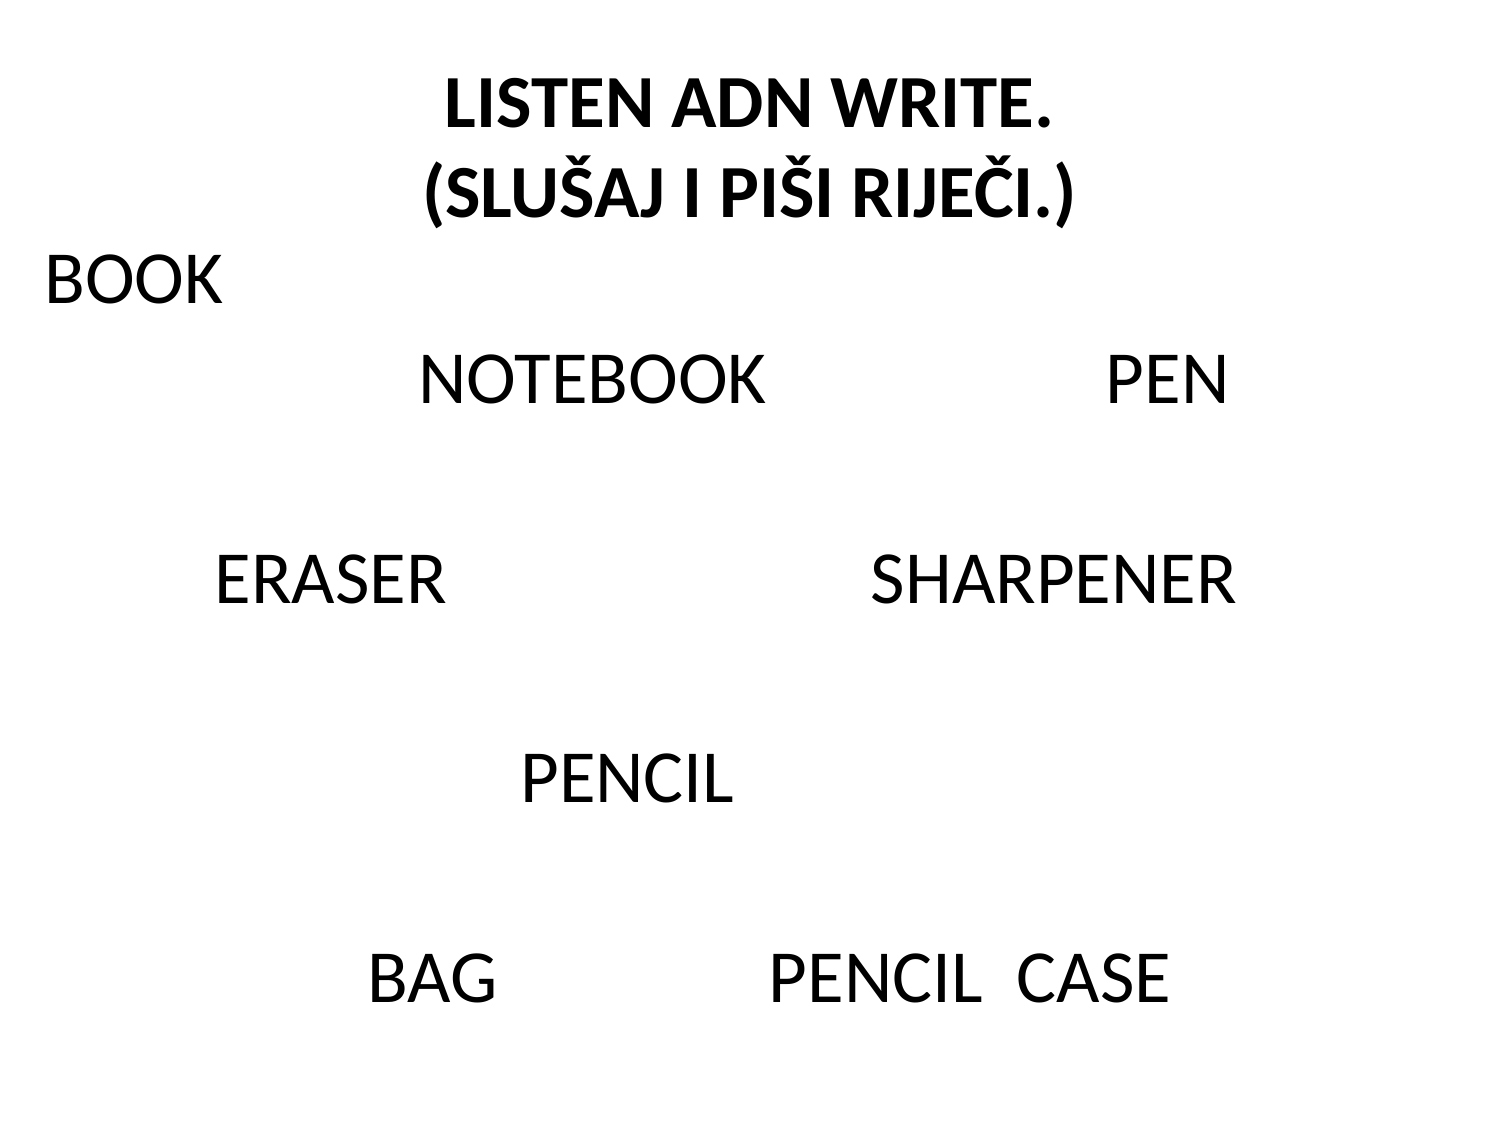

# LISTEN ADN WRITE. (SLUŠAJ I PIŠI RIJEČI.)
BOOK
 NOTEBOOK PEN
 ERASER SHARPENER
 PENCIL
 BAG PENCIL CASE